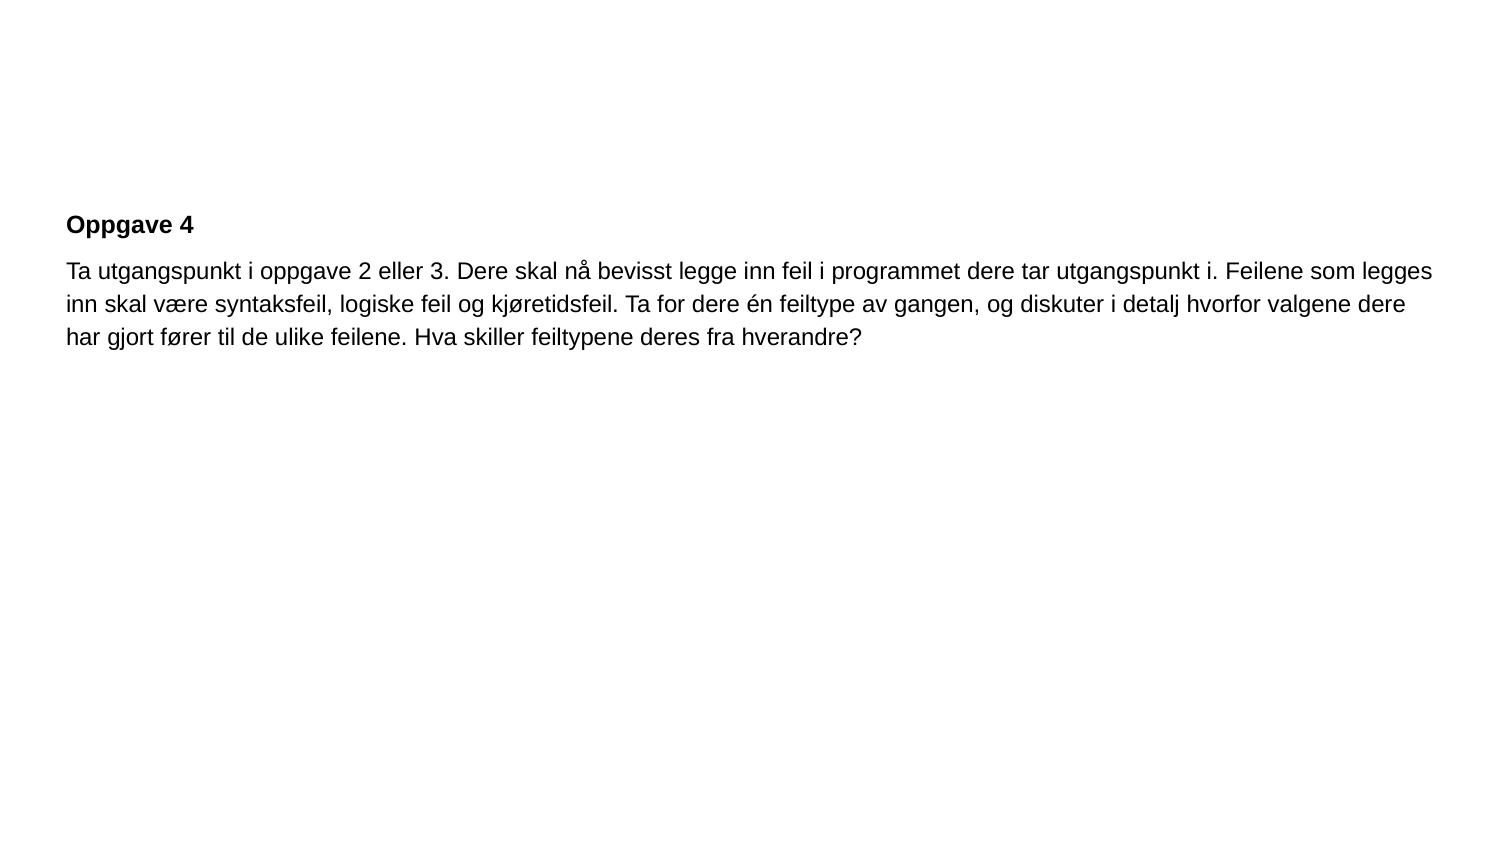

#
Oppgave 4
Ta utgangspunkt i oppgave 2 eller 3. Dere skal nå bevisst legge inn feil i programmet dere tar utgangspunkt i. Feilene som legges inn skal være syntaksfeil, logiske feil og kjøretidsfeil. Ta for dere én feiltype av gangen, og diskuter i detalj hvorfor valgene dere har gjort fører til de ulike feilene. Hva skiller feiltypene deres fra hverandre?